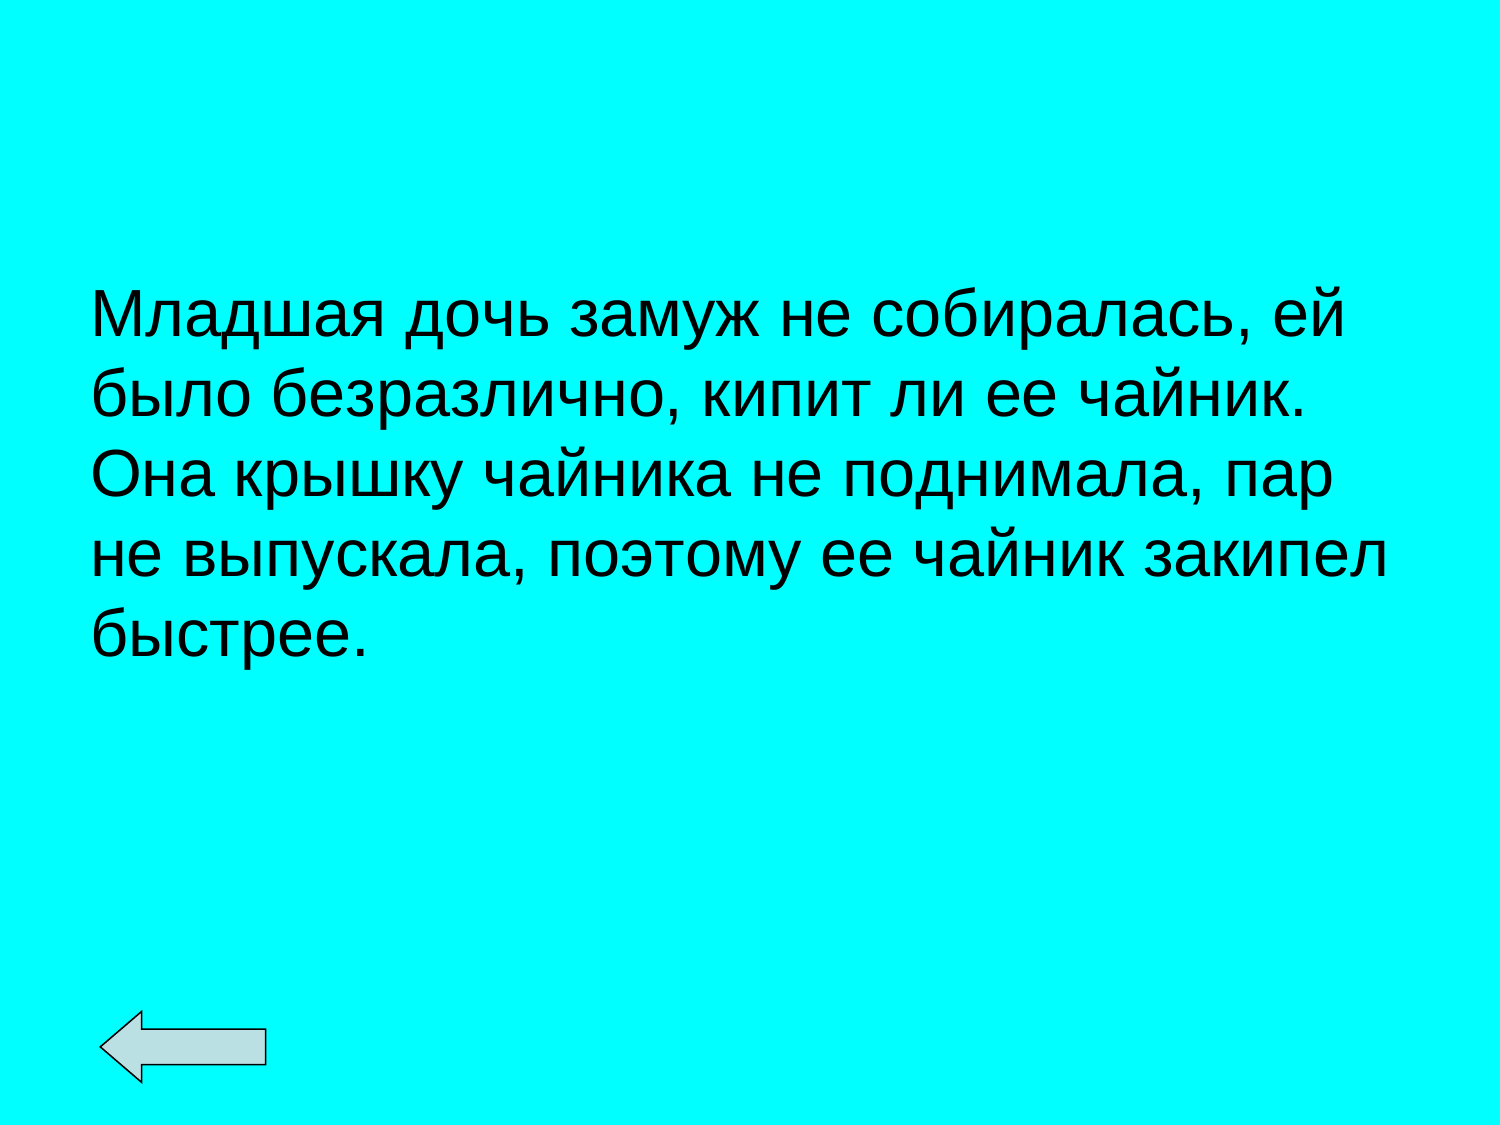

# Младшая дочь замуж не собиралась, ей было безразлично, кипит ли ее чайник. Она крышку чайника не поднимала, пар не выпускала, поэтому ее чайник закипел быстрее.